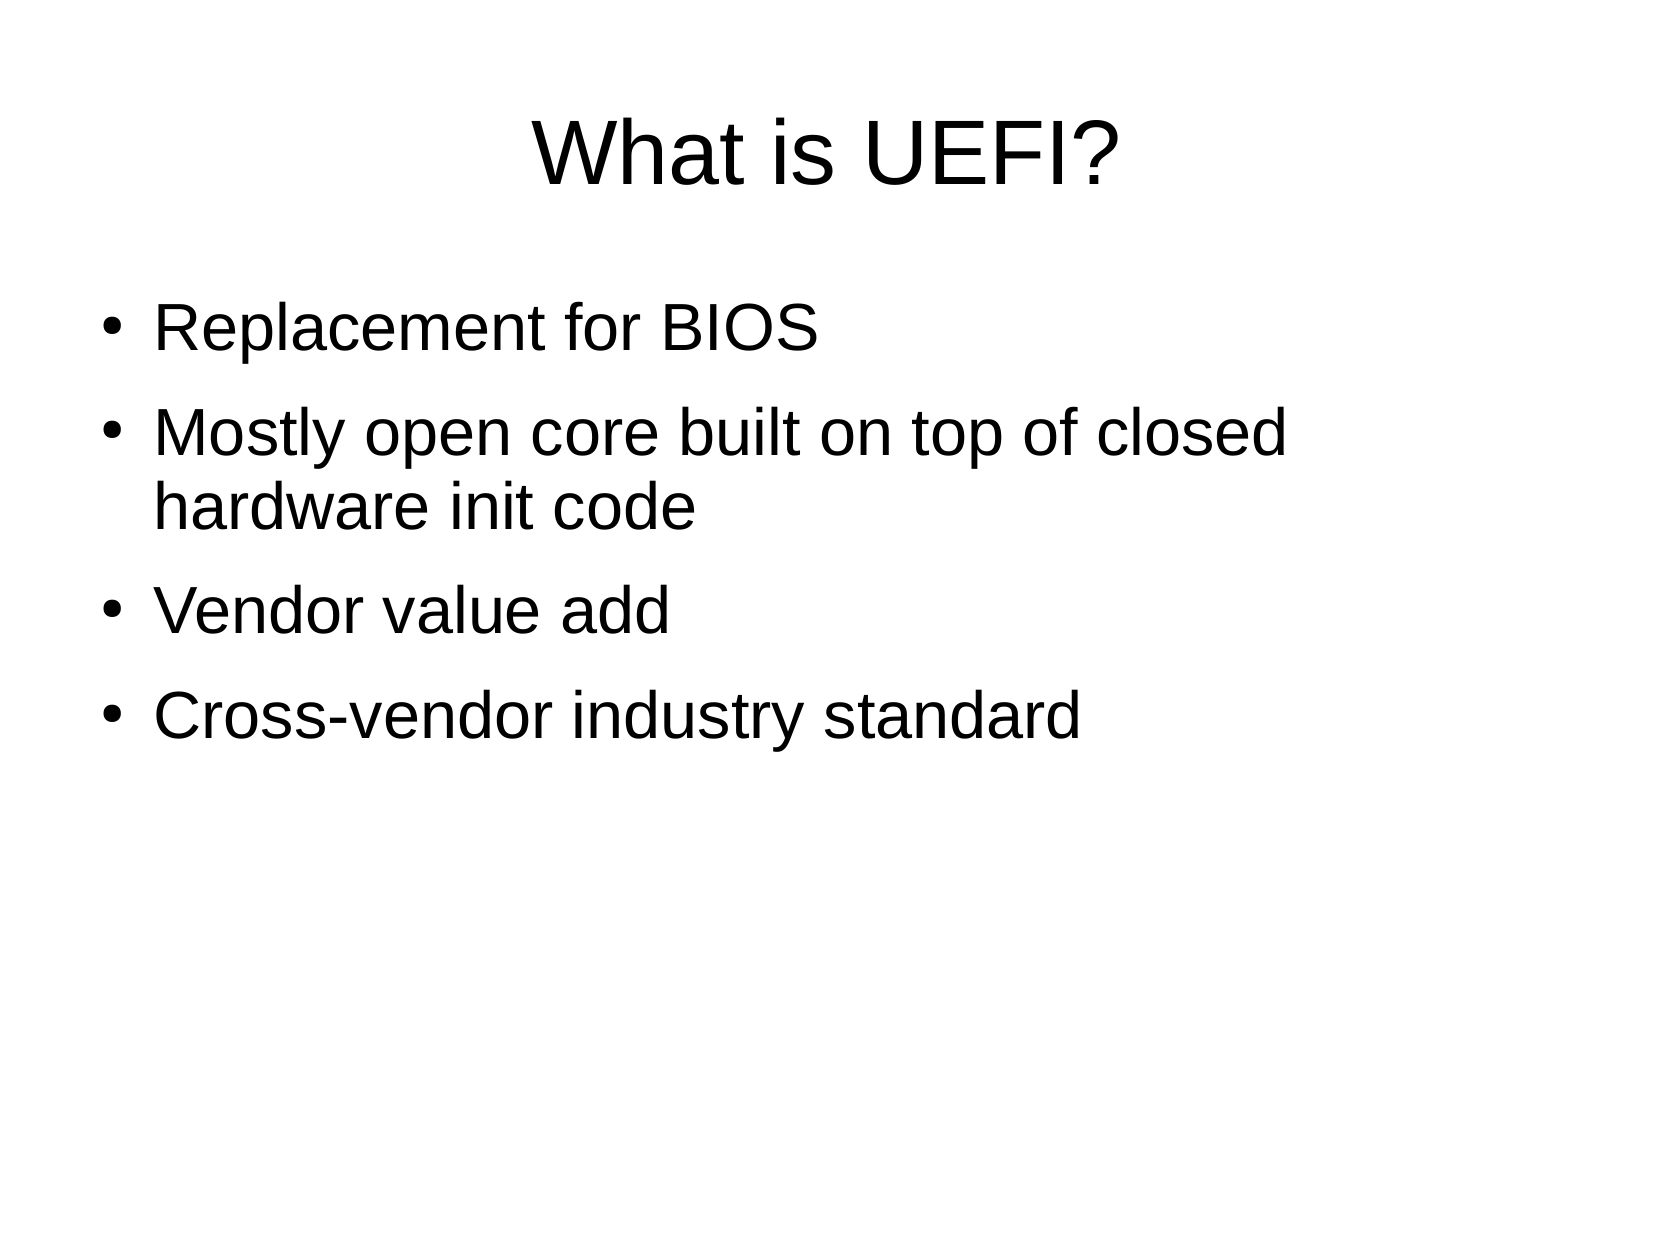

# What is UEFI?
Replacement for BIOS
Mostly open core built on top of closed hardware init code
Vendor value add
Cross-vendor industry standard